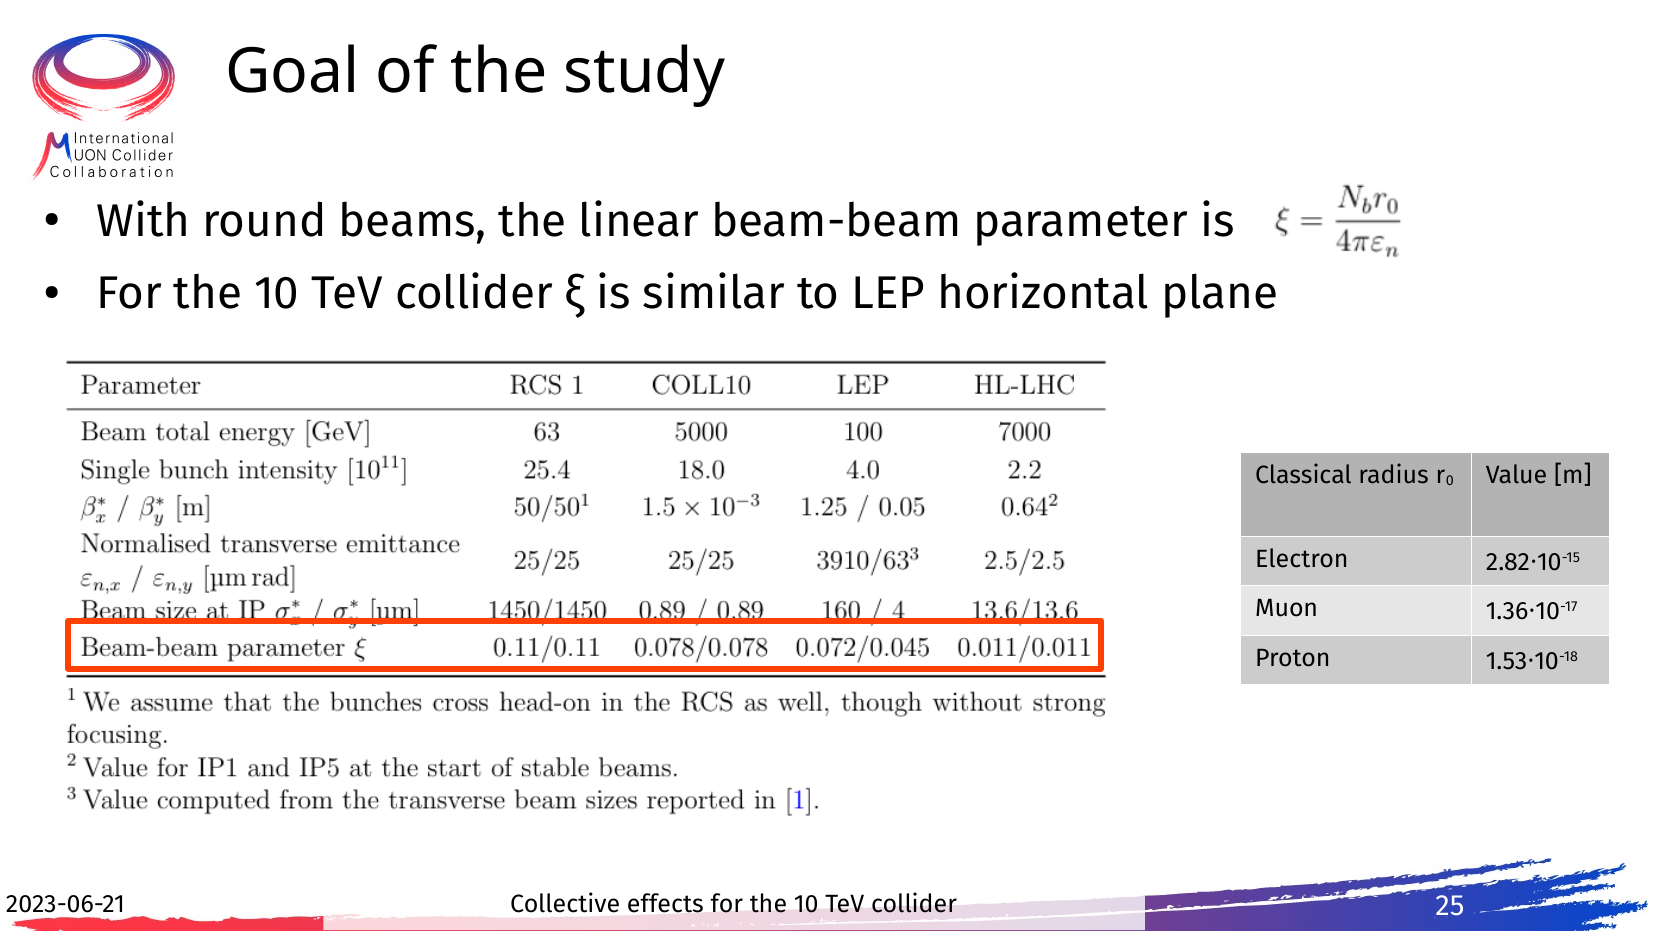

Goal of the study
# With round beams, the linear beam-beam parameter is
For the 10 TeV collider ξ is similar to LEP horizontal plane
| Classical radius r0 | Value [m] |
| --- | --- |
| Electron | 2.82·10-15 |
| Muon | 1.36·10-17 |
| Proton | 1.53·10-18 |
2023-06-21
Collective effects for the 10 TeV collider
25